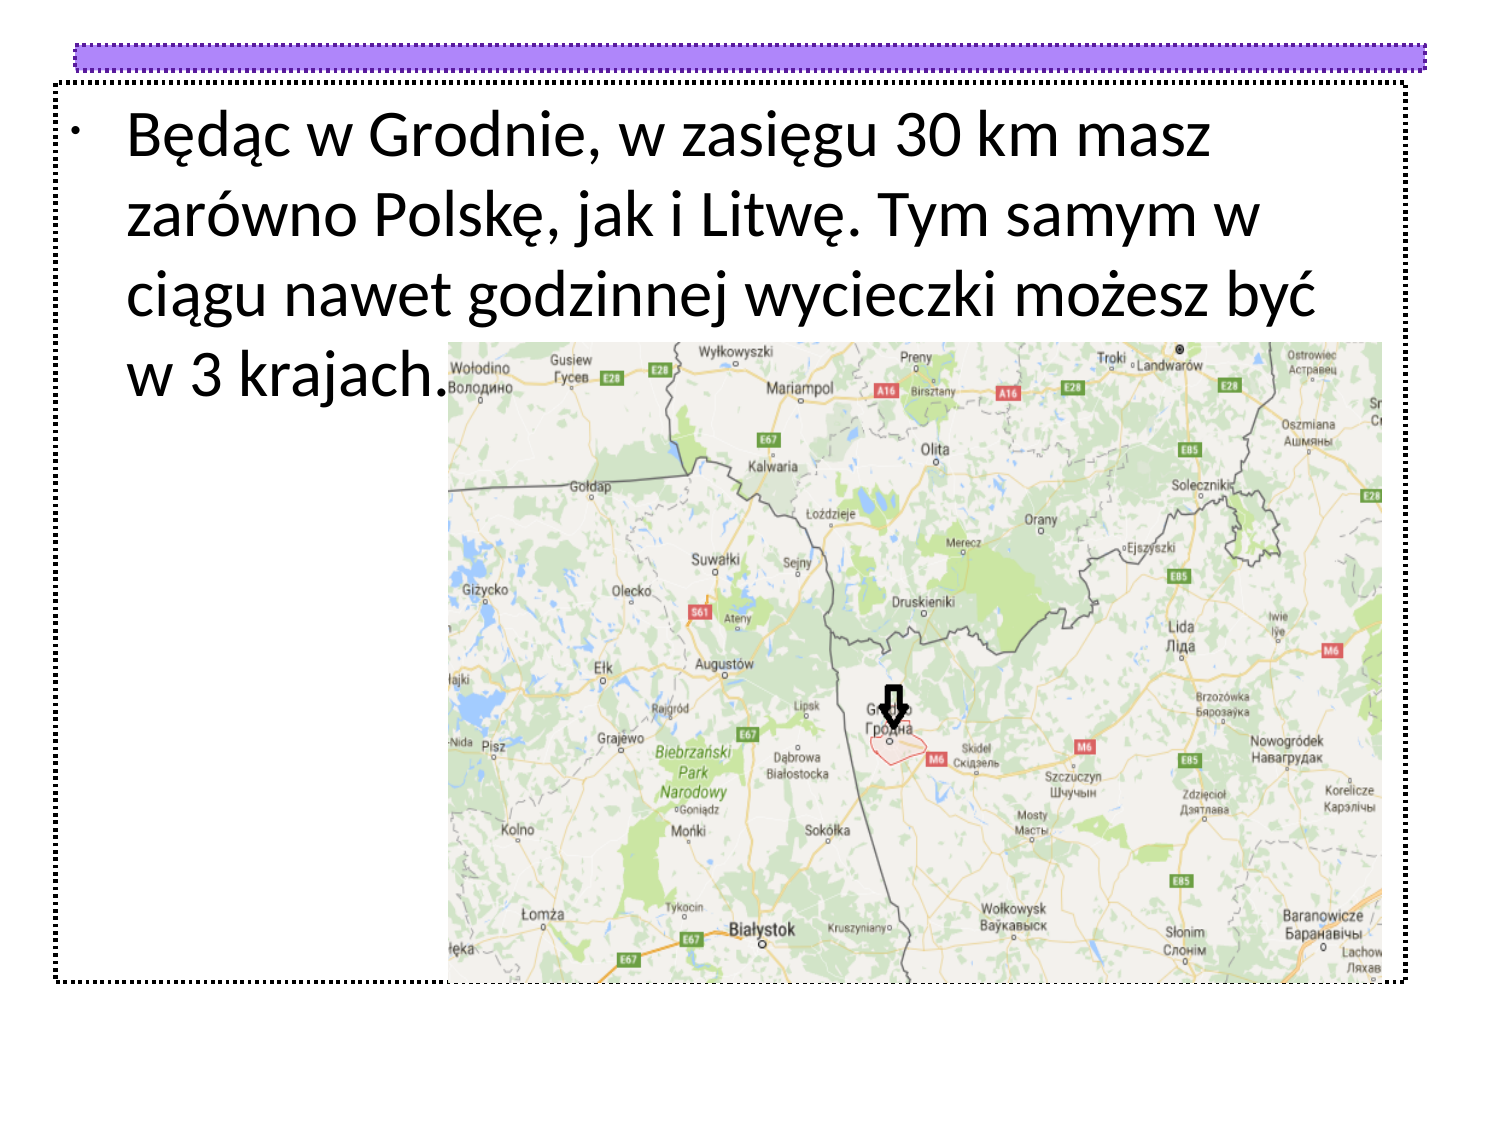

#
Będąc w Grodnie, w zasięgu 30 km masz zarówno Polskę, jak i Litwę. Tym samym w ciągu nawet godzinnej wycieczki możesz być w 3 krajach.